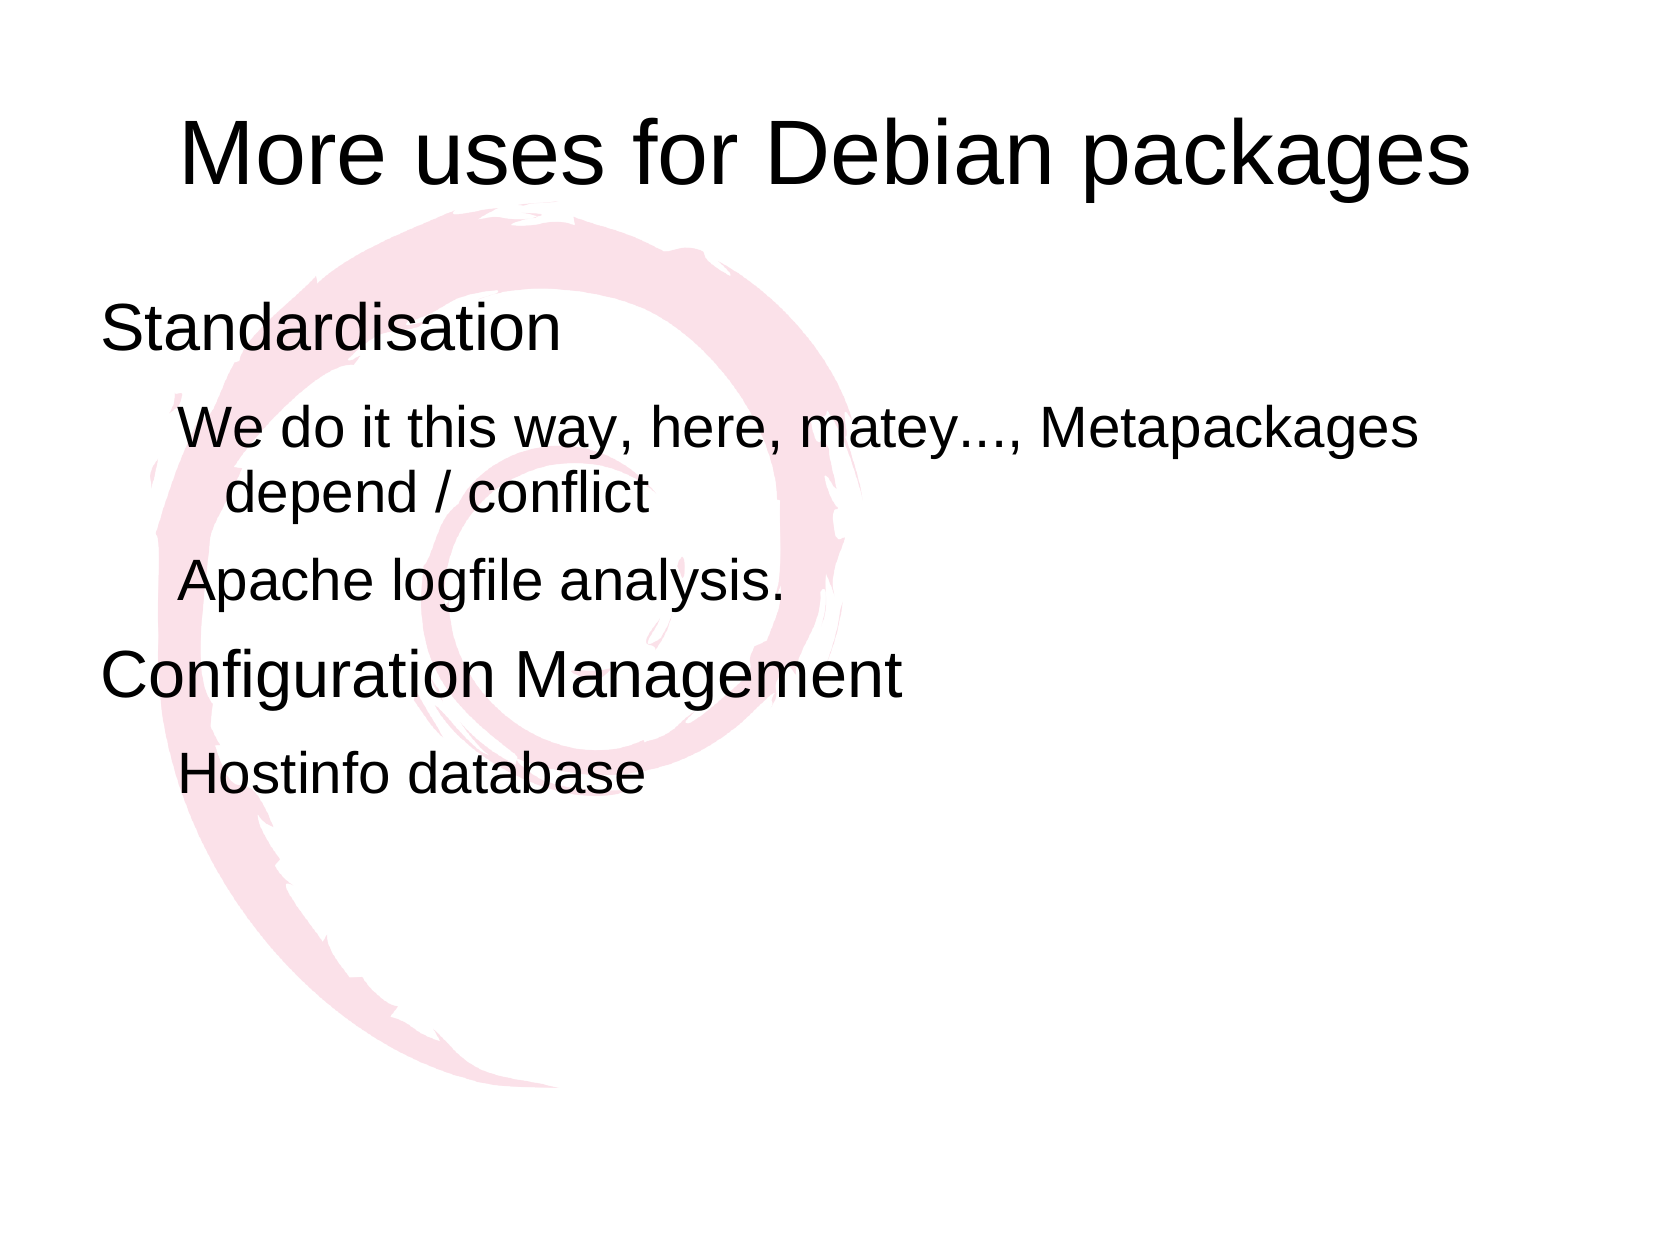

# More uses for Debian packages
Standardisation
We do it this way, here, matey..., Metapackages depend / conflict
Apache logfile analysis.
Configuration Management
Hostinfo database